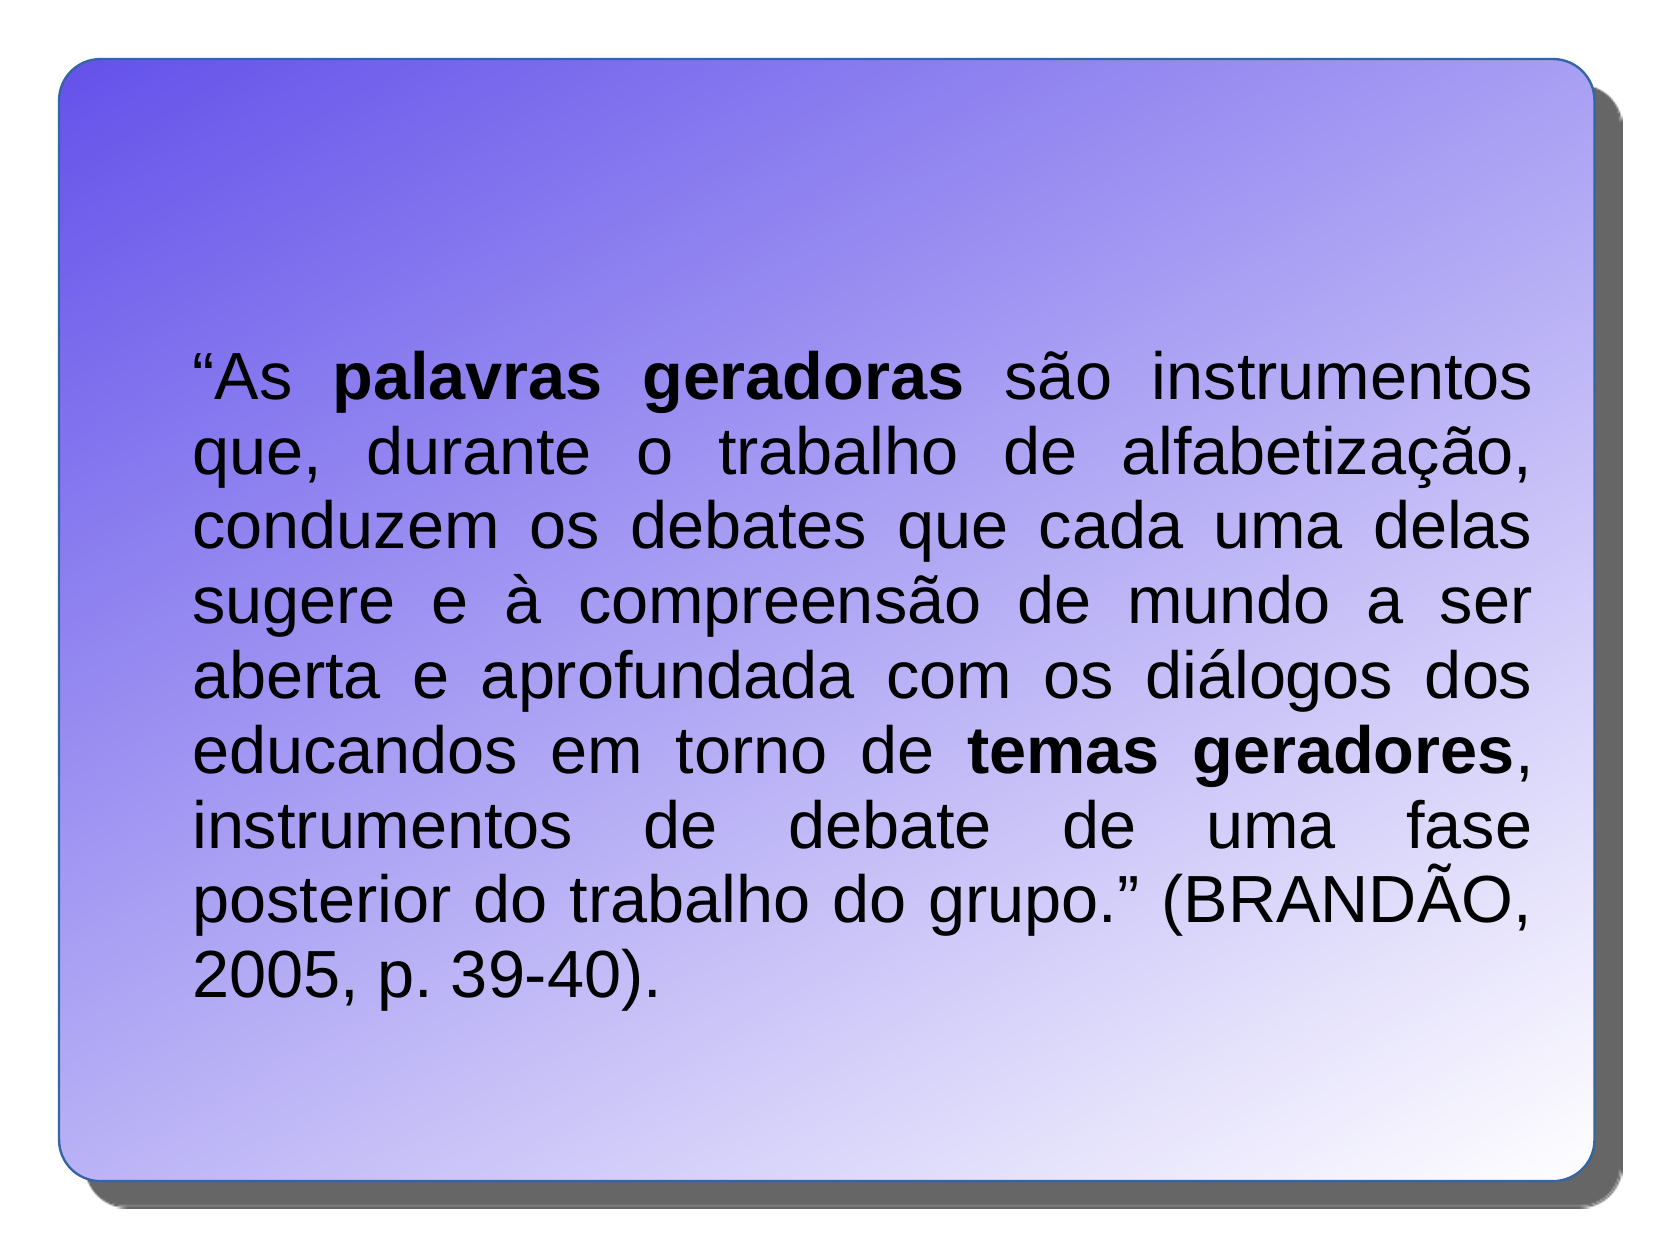

#
“As palavras geradoras são instrumentos que, durante o trabalho de alfabetização, conduzem os debates que cada uma delas sugere e à compreensão de mundo a ser aberta e aprofundada com os diálogos dos educandos em torno de temas geradores, instrumentos de debate de uma fase posterior do trabalho do grupo.” (BRANDÃO, 2005, p. 39-40).